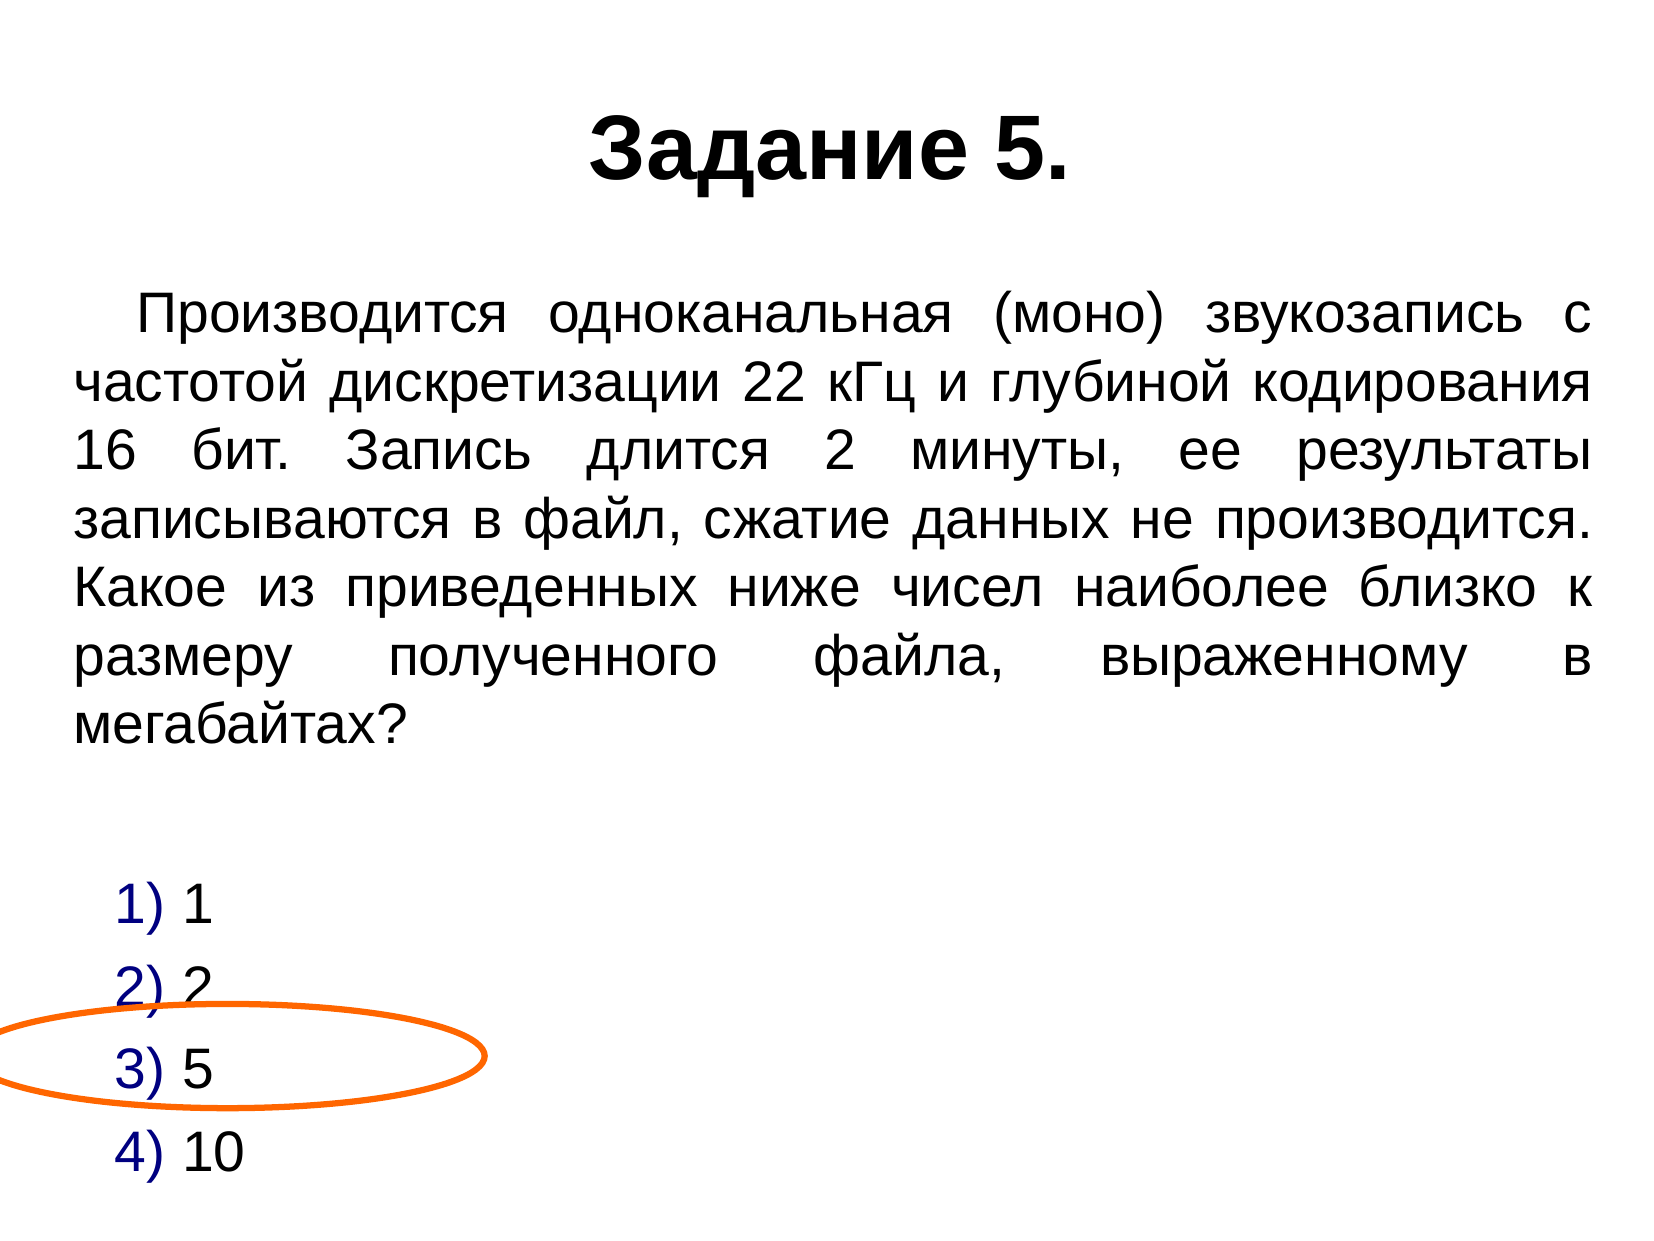

# Задание 5.
Производится одноканальная (моно) звукозапись с частотой дискретизации 22 кГц и глубиной кодирования 16 бит. Запись длится 2 минуты, ее результаты записываются в файл, сжатие данных не производится. Какое из приведенных ниже чисел наиболее близко к размеру полученного файла, выраженному в мегабайтах?
 1
 2
 5
 10